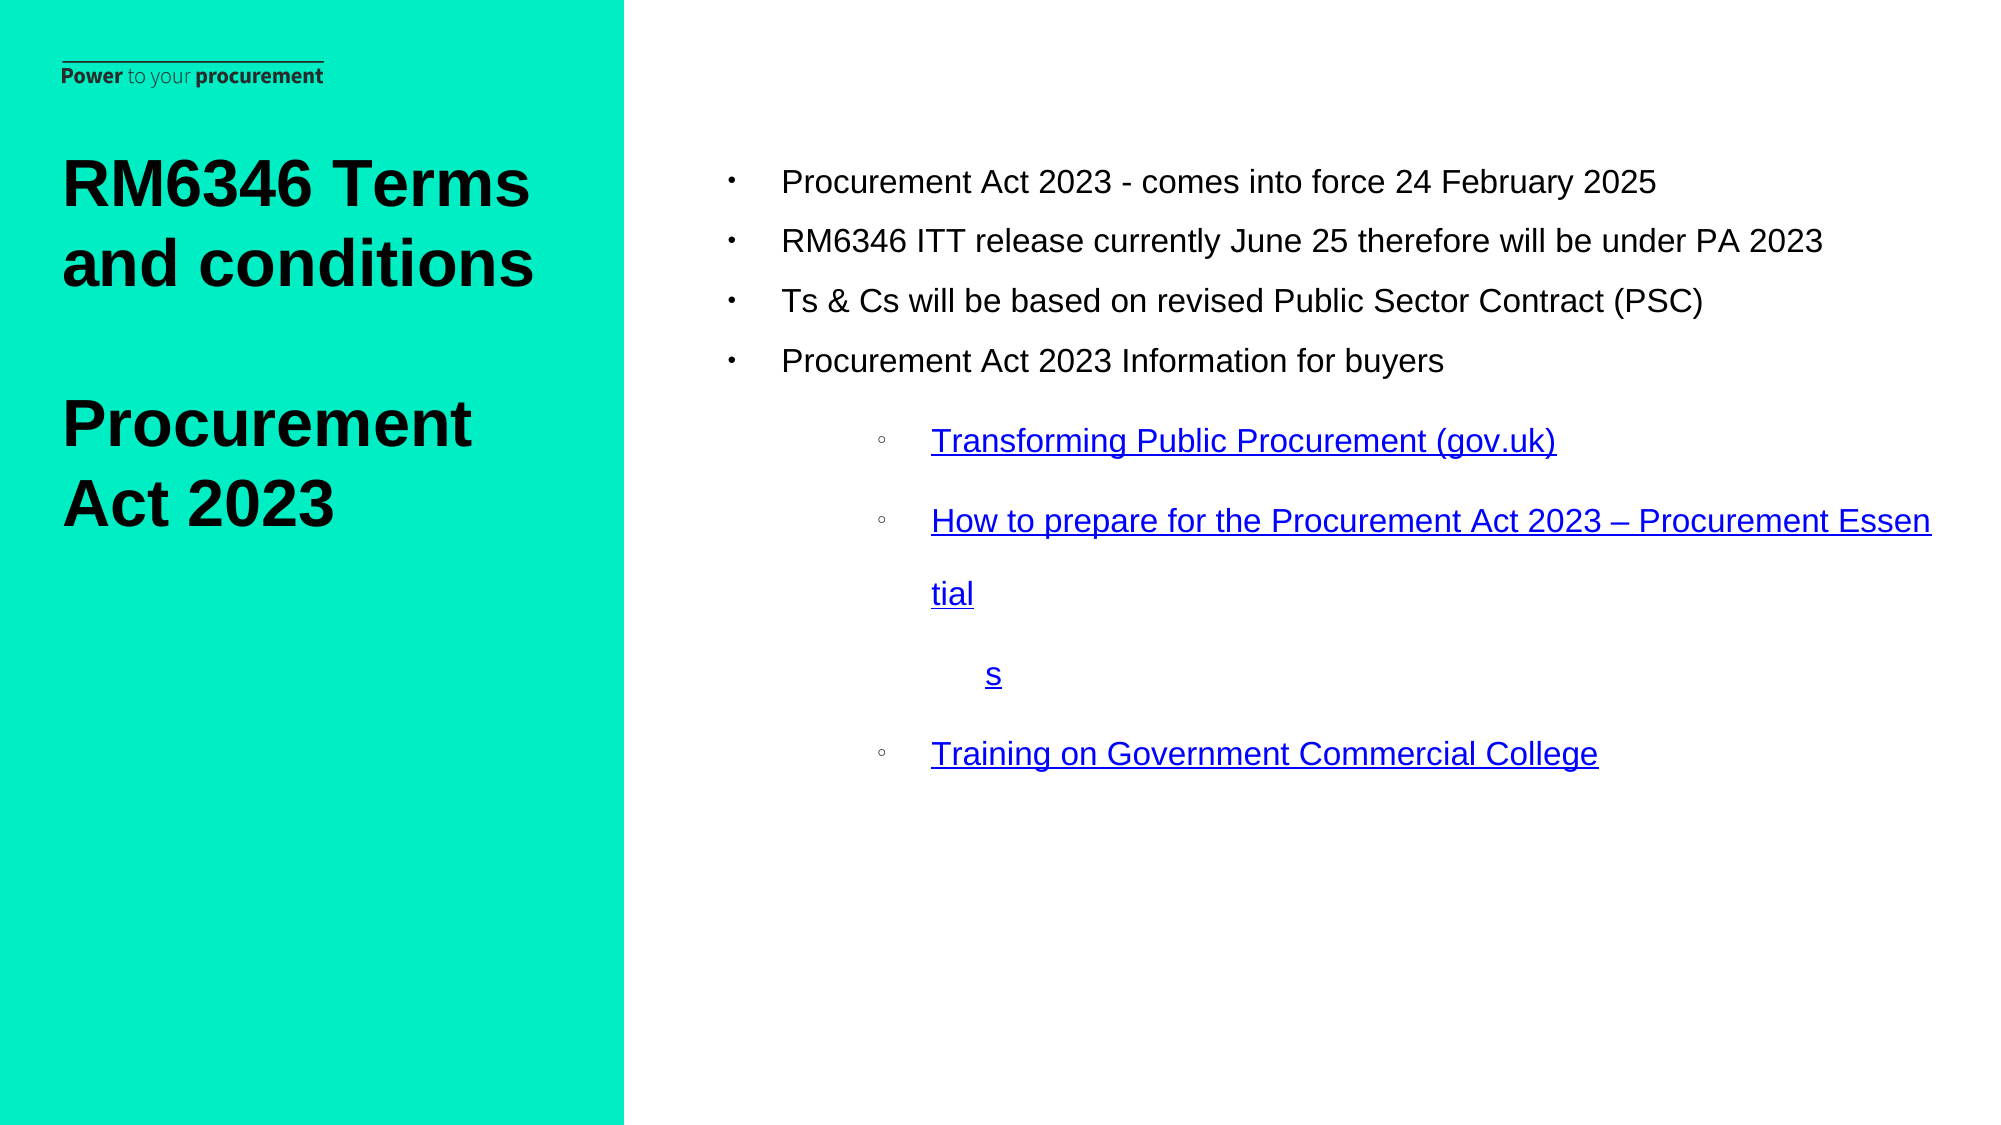

RM6346 Terms and conditions
Procurement Act 2023
# Procurement Act 2023 - comes into force 24 February 2025
RM6346 ITT release currently June 25 therefore will be under PA 2023
Ts & Cs will be based on revised Public Sector Contract (PSC)
Procurement Act 2023 Information for buyers
Transforming Public Procurement (gov.uk)
How to prepare for the Procurement Act 2023 – Procurement Essentials
Training on Government Commercial College